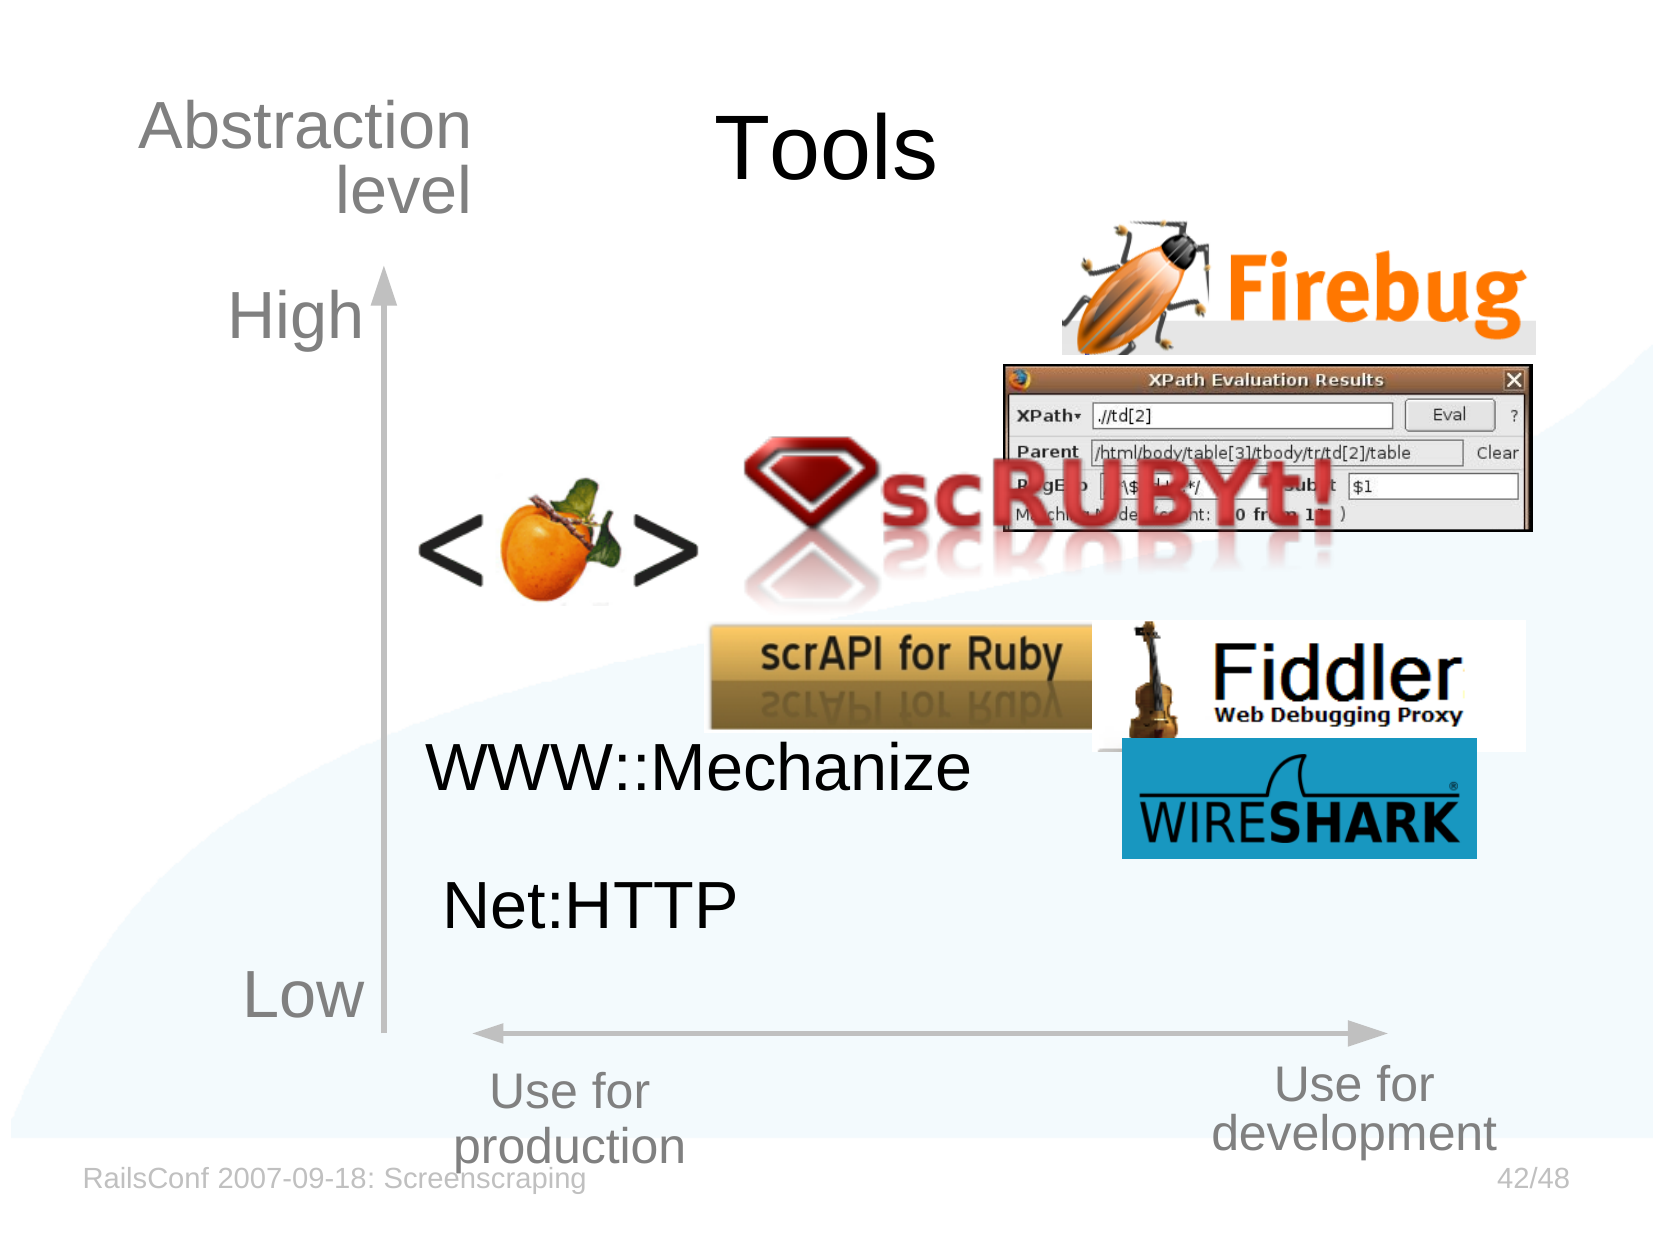

# Tools
Abstraction level
High
WWW::Mechanize
Net:HTTP
Low
Use for
production
Use for
development
2007-09-18
42